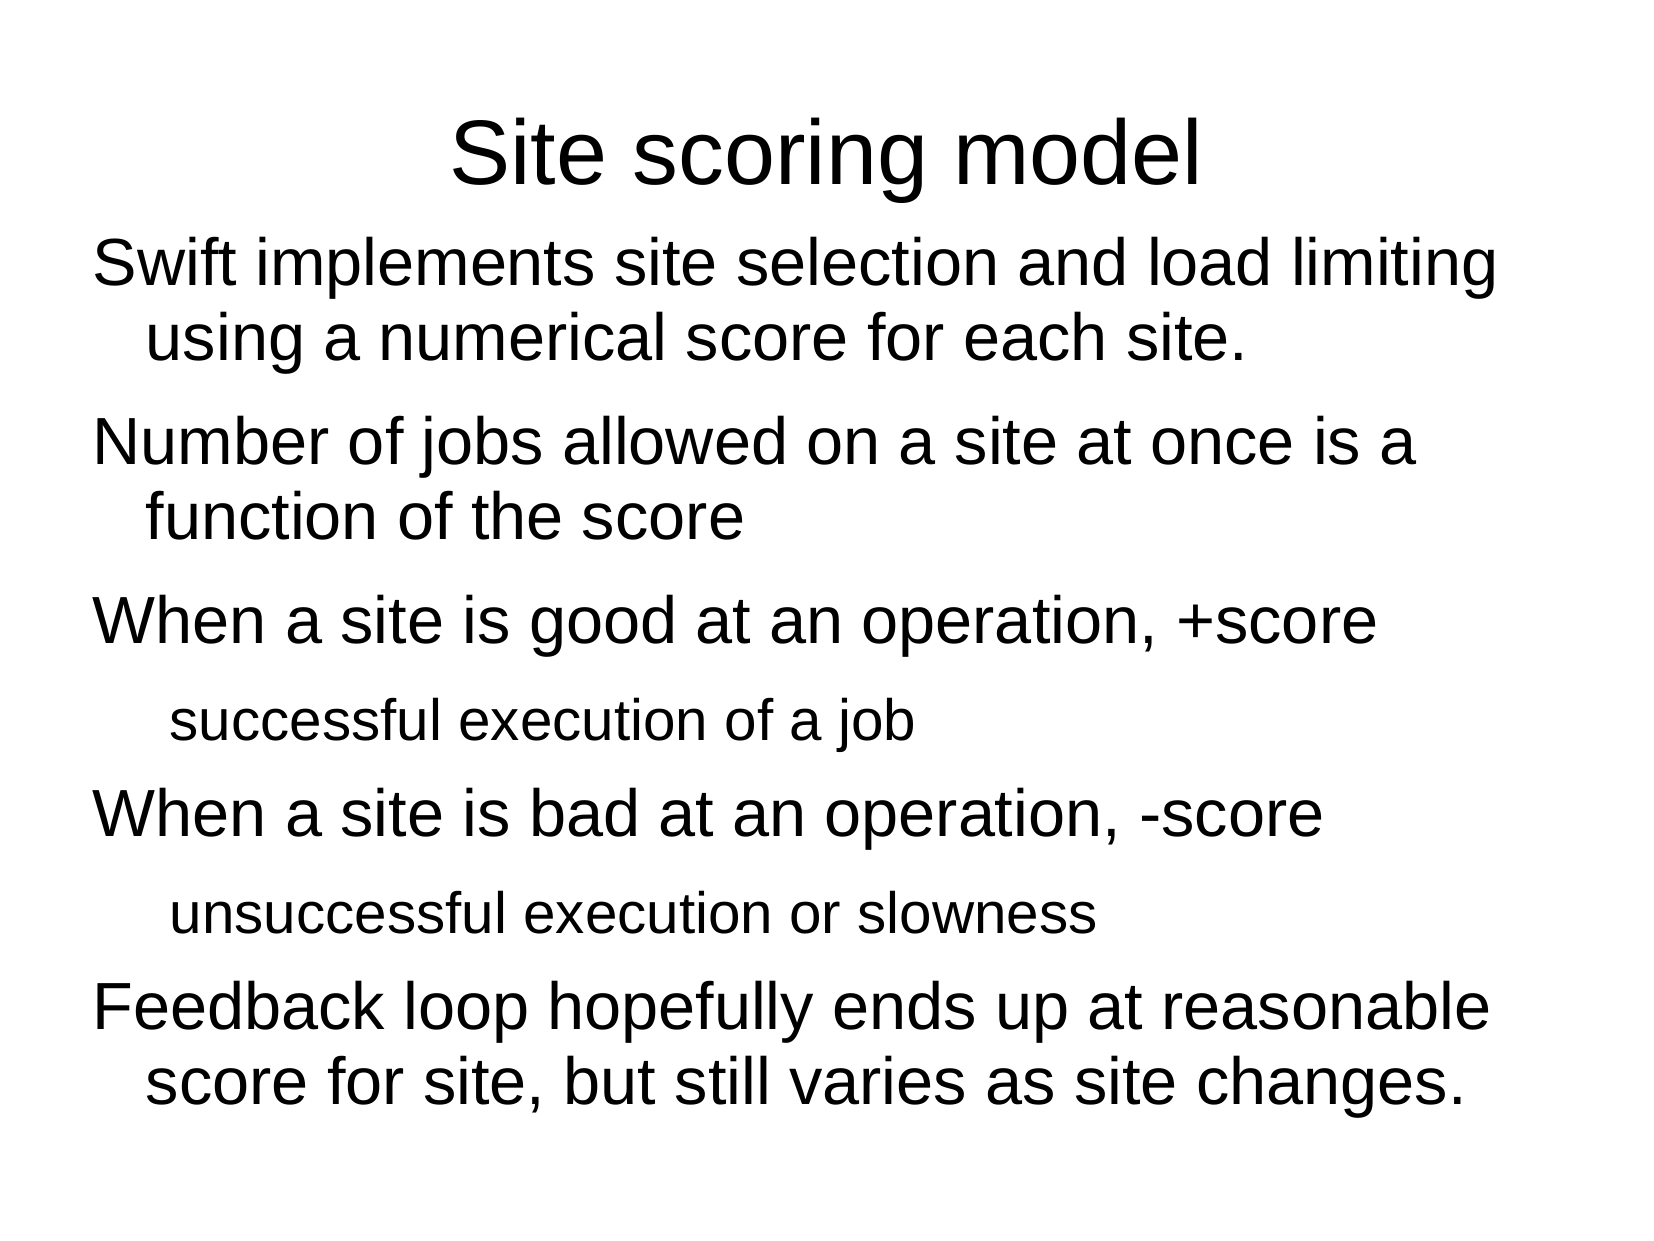

# Site scoring model
Swift implements site selection and load limiting using a numerical score for each site.
Number of jobs allowed on a site at once is a function of the score
When a site is good at an operation, +score
successful execution of a job
When a site is bad at an operation, -score
unsuccessful execution or slowness
Feedback loop hopefully ends up at reasonable score for site, but still varies as site changes.